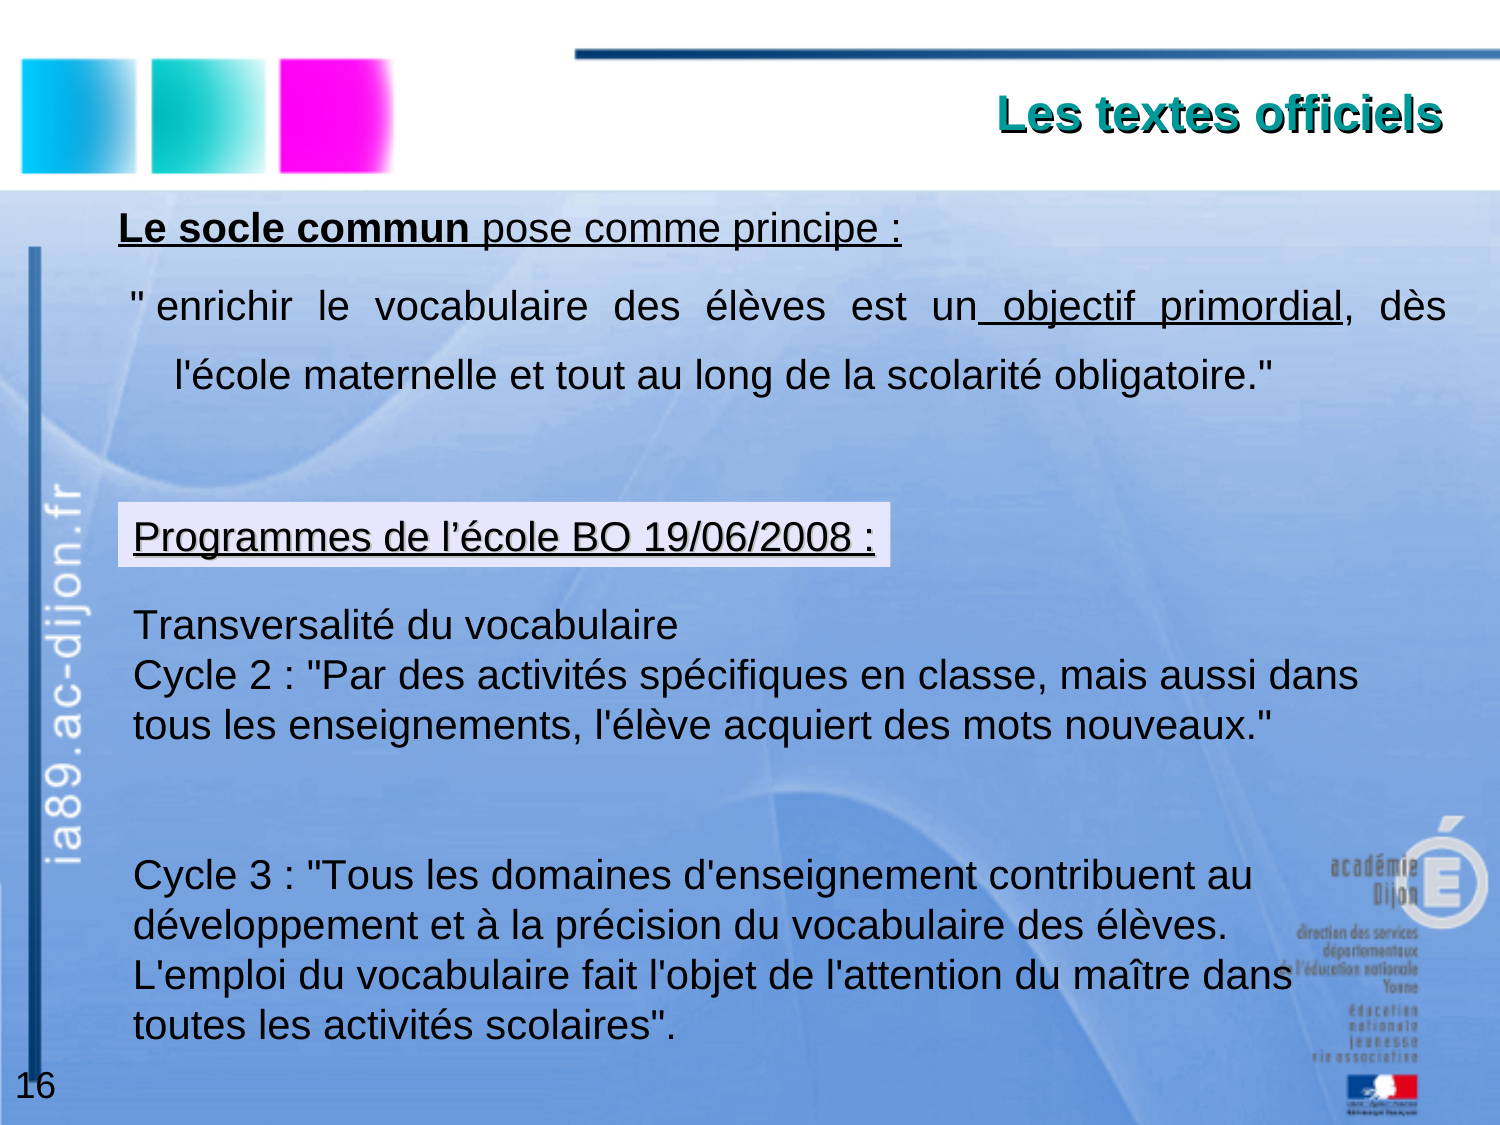

# Les textes officiels
Le socle commun pose comme principe :
 " enrichir le vocabulaire des élèves est un objectif primordial, dès l'école maternelle et tout au long de la scolarité obligatoire."
Programmes de l’école BO 19/06/2008 :
Transversalité du vocabulaire
Cycle 2 : "Par des activités spécifiques en classe, mais aussi dans tous les enseignements, l'élève acquiert des mots nouveaux."
Cycle 3 : "Tous les domaines d'enseignement contribuent au développement et à la précision du vocabulaire des élèves.
L'emploi du vocabulaire fait l'objet de l'attention du maître dans toutes les activités scolaires".